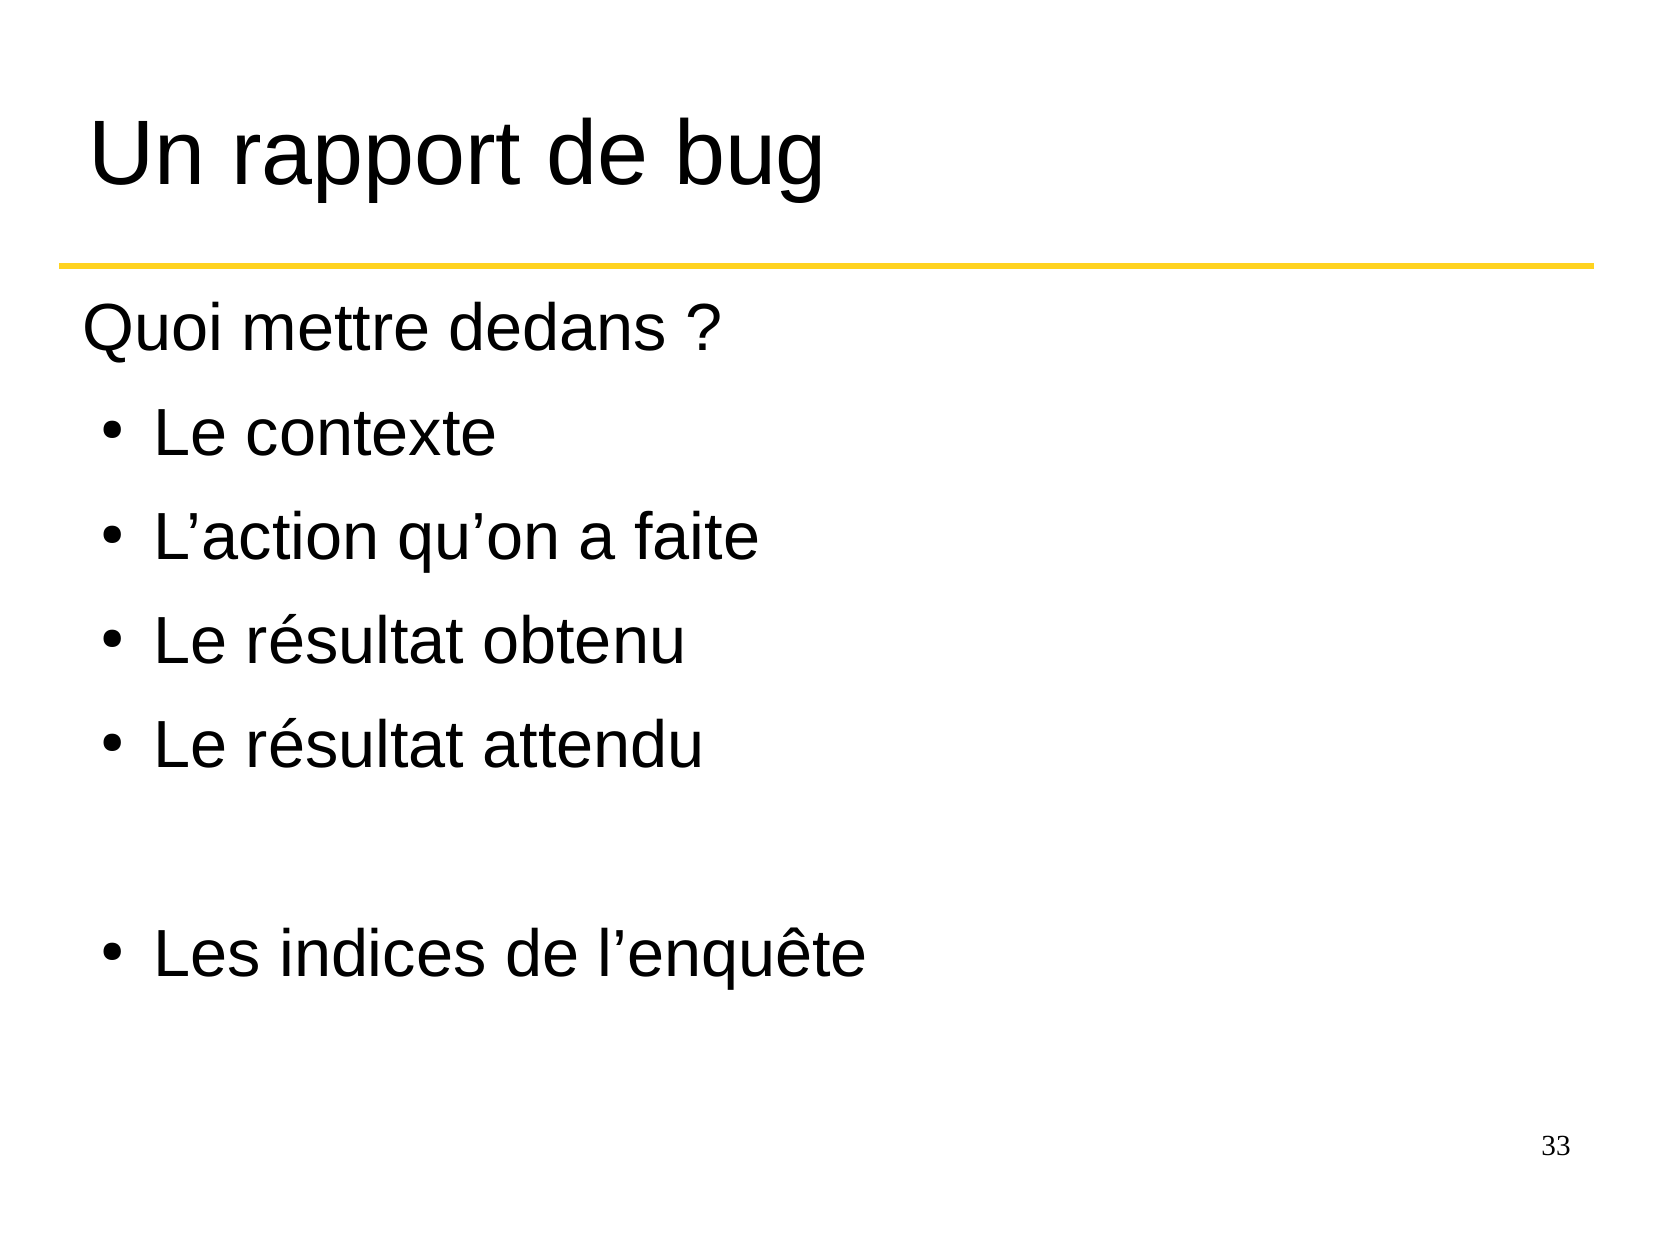

# Un rapport de bug
Quoi mettre dedans ?
Le contexte
L’action qu’on a faite
Le résultat obtenu
Le résultat attendu
Les indices de l’enquête
33